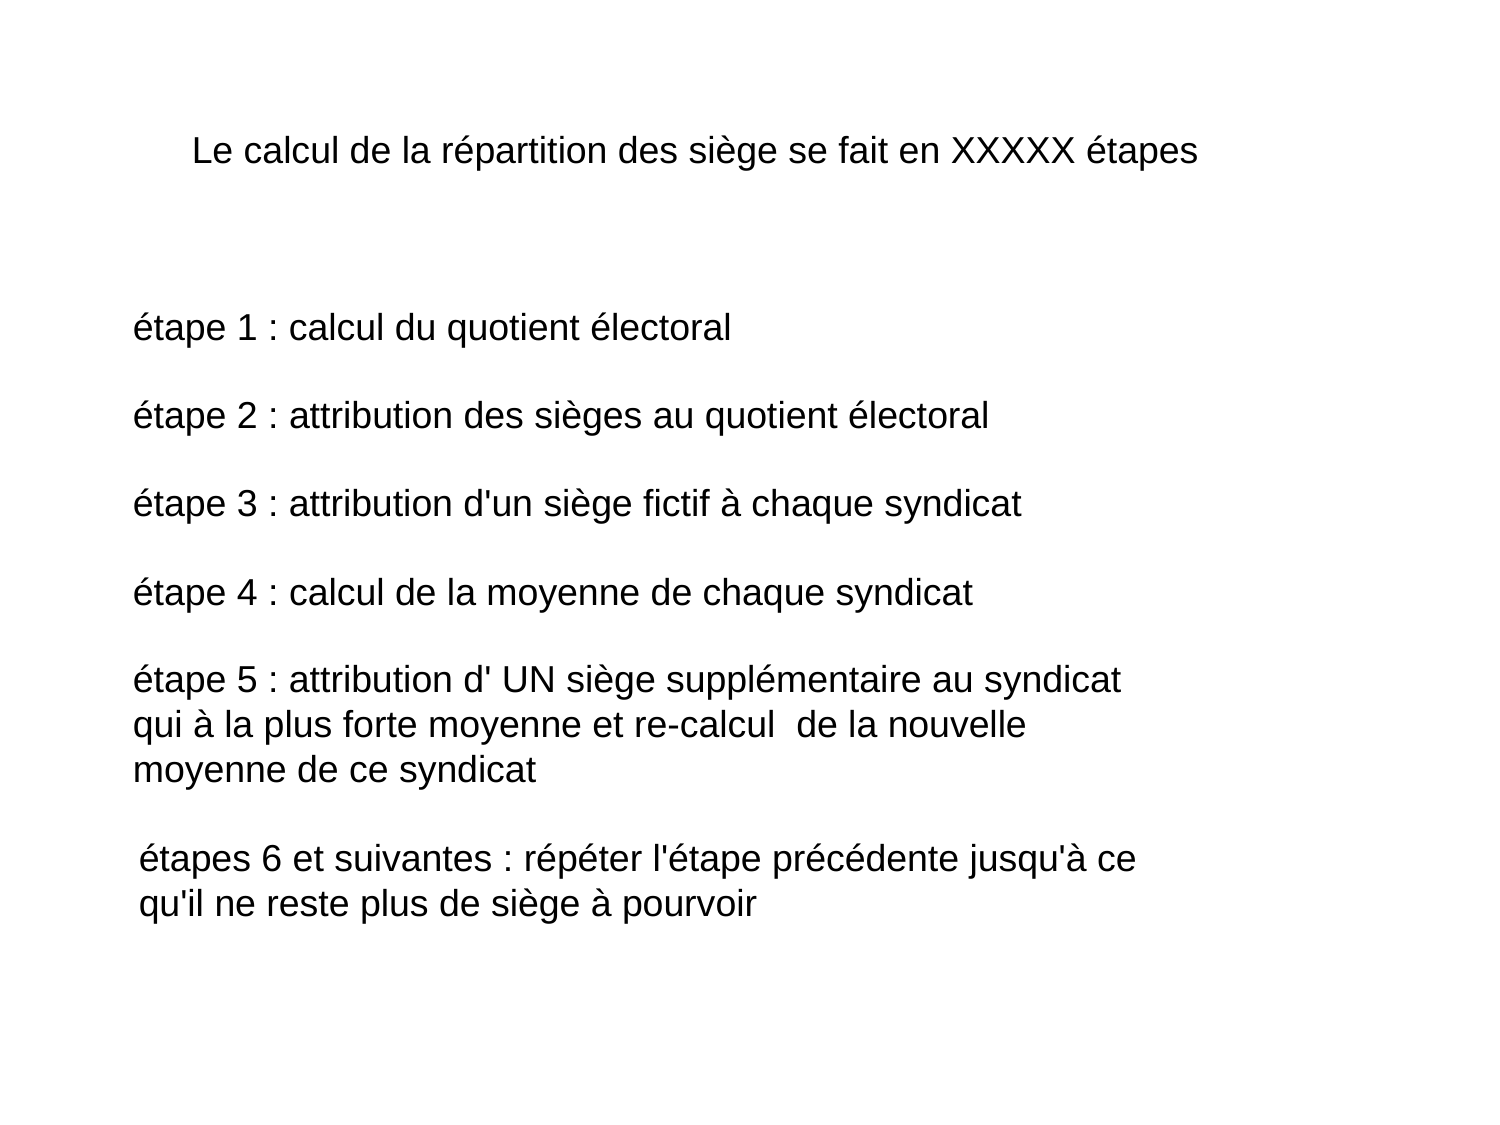

Le calcul de la répartition des siège se fait en XXXXX étapes
étape 1 : calcul du quotient électoral
étape 2 : attribution des sièges au quotient électoral
étape 3 : attribution d'un siège fictif à chaque syndicat
étape 4 : calcul de la moyenne de chaque syndicat
étape 5 : attribution d' UN siège supplémentaire au syndicat qui à la plus forte moyenne et re-calcul de la nouvelle moyenne de ce syndicat
étapes 6 et suivantes : répéter l'étape précédente jusqu'à ce qu'il ne reste plus de siège à pourvoir